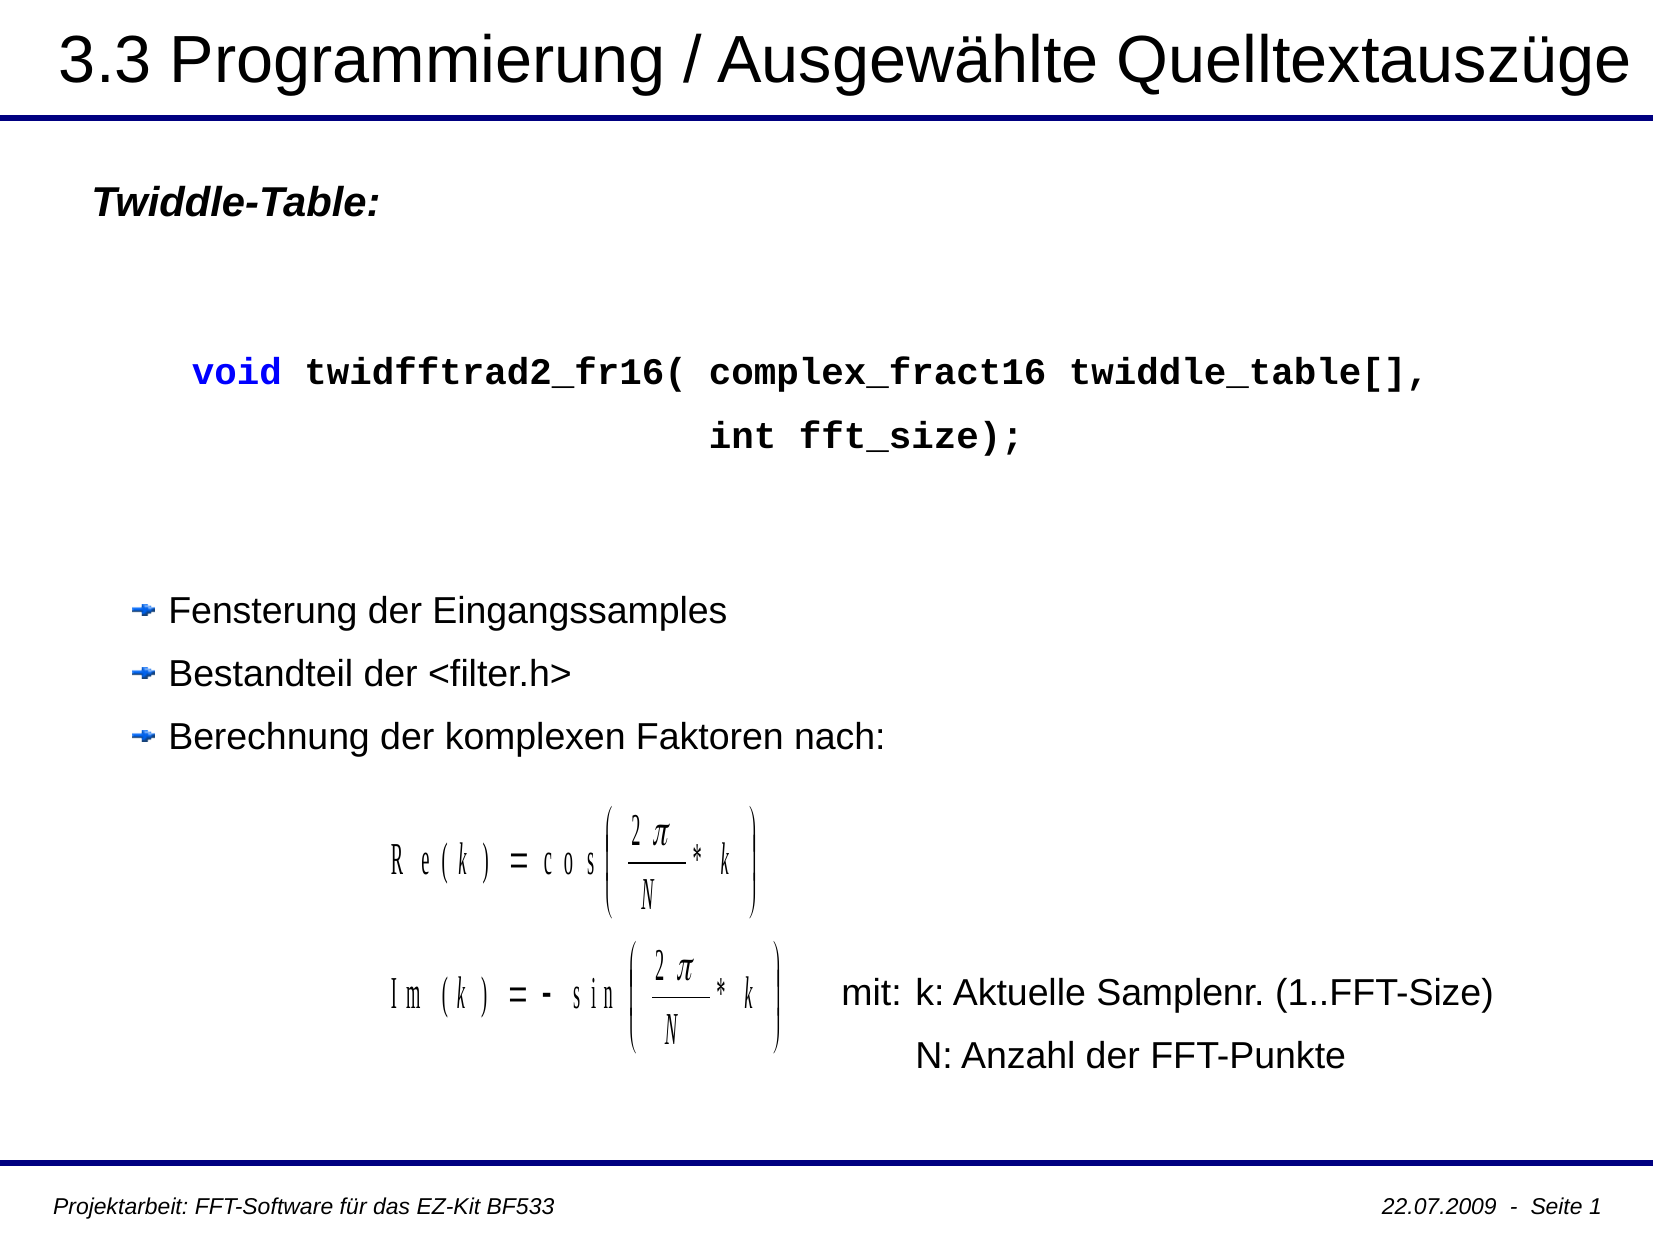

# 3.3 Programmierung / Ausgewählte Quelltextauszüge
Twiddle-Table:
void twidfftrad2_fr16(	complex_fract16 twiddle_table[],
					 		int fft_size);
Fensterung der Eingangssamples
Bestandteil der <filter.h>
Berechnung der komplexen Faktoren nach:
mit:	k: Aktuelle Samplenr. (1..FFT-Size)
	N: Anzahl der FFT-Punkte
Projektarbeit: FFT-Software für das EZ-Kit BF533										 		22.07.2009 - Seite 1